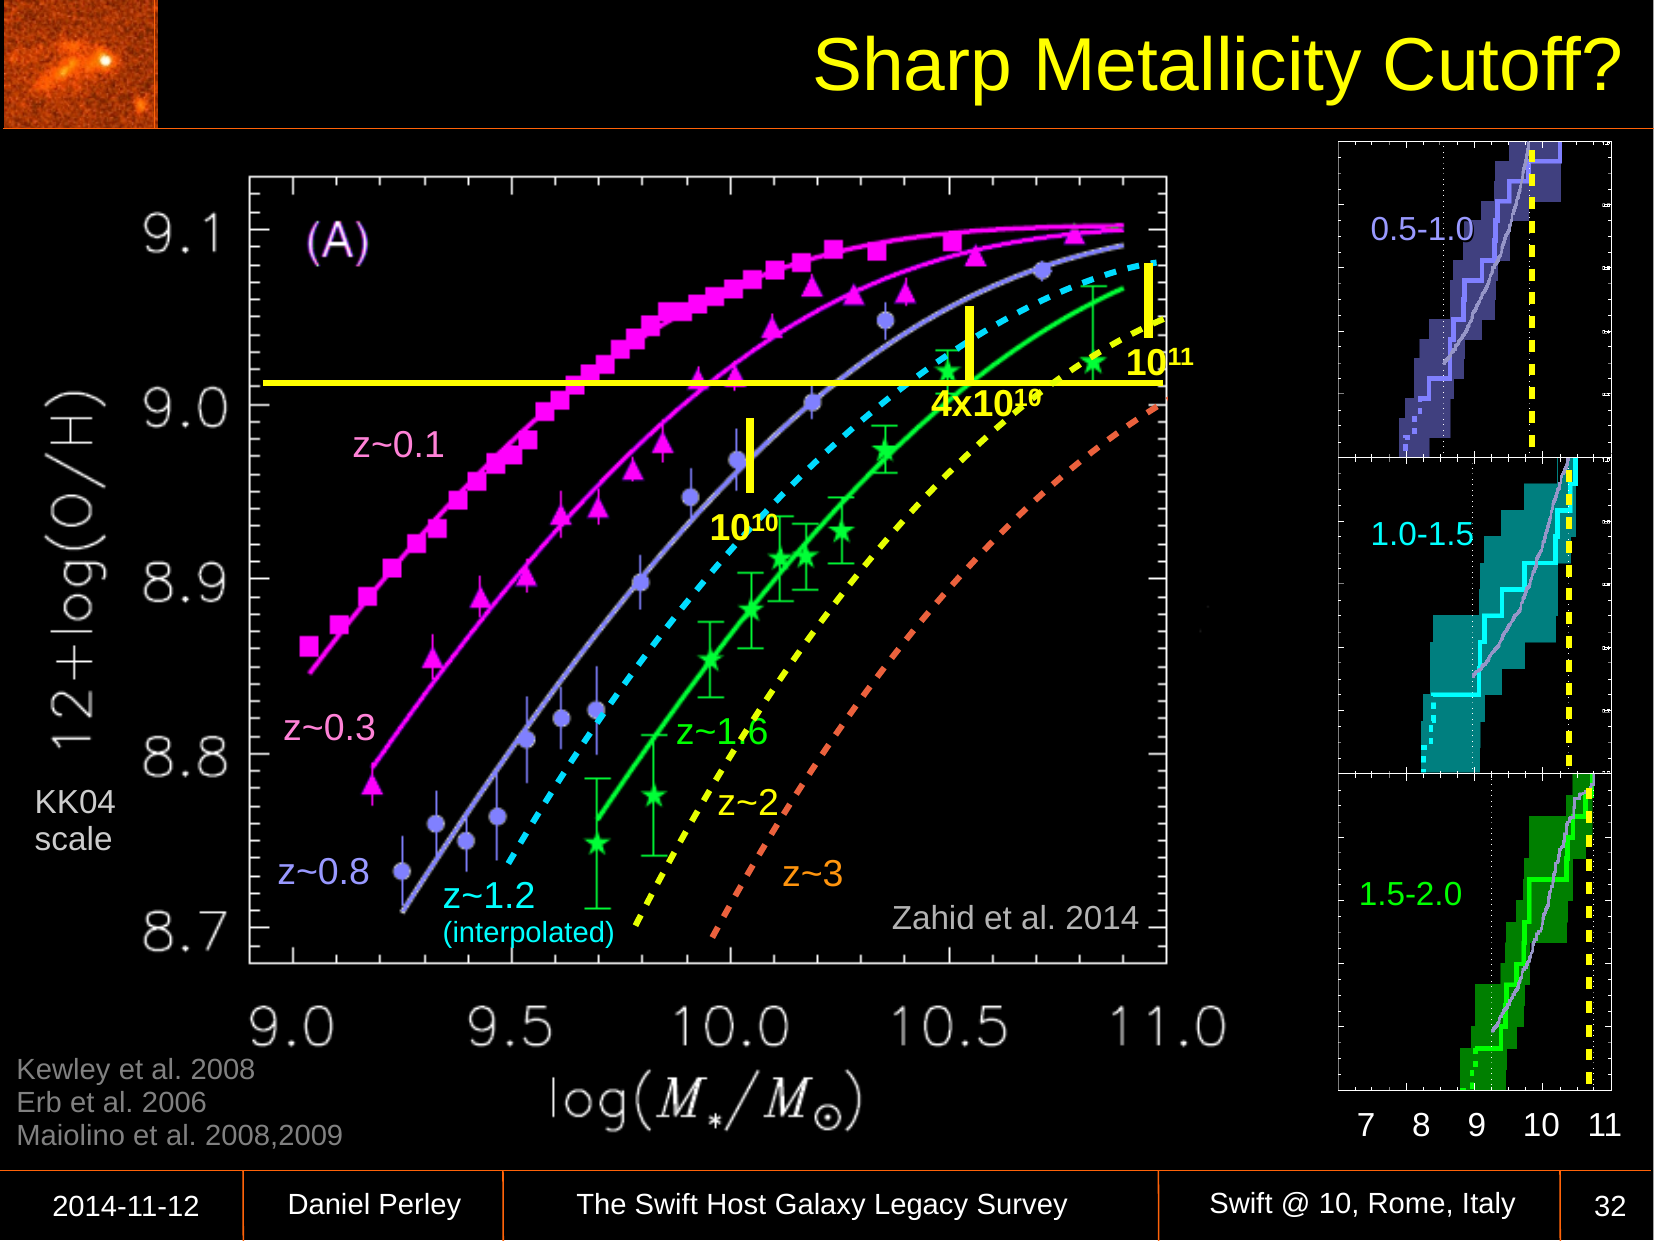

# Sharp Metallicity Cutoff?
0.5-1.0
1011
4x1010
z~0.1
1010
1.0-1.5
z~0.3
z~1.6
z~2
KK04
scale
z~0.8
z~3
z~1.2
(interpolated)
1.5-2.0
Zahid et al. 2014
Kewley et al. 2008
Erb et al. 2006
Maiolino et al. 2008,2009
7 8 9 10 11
2014-11-12
32